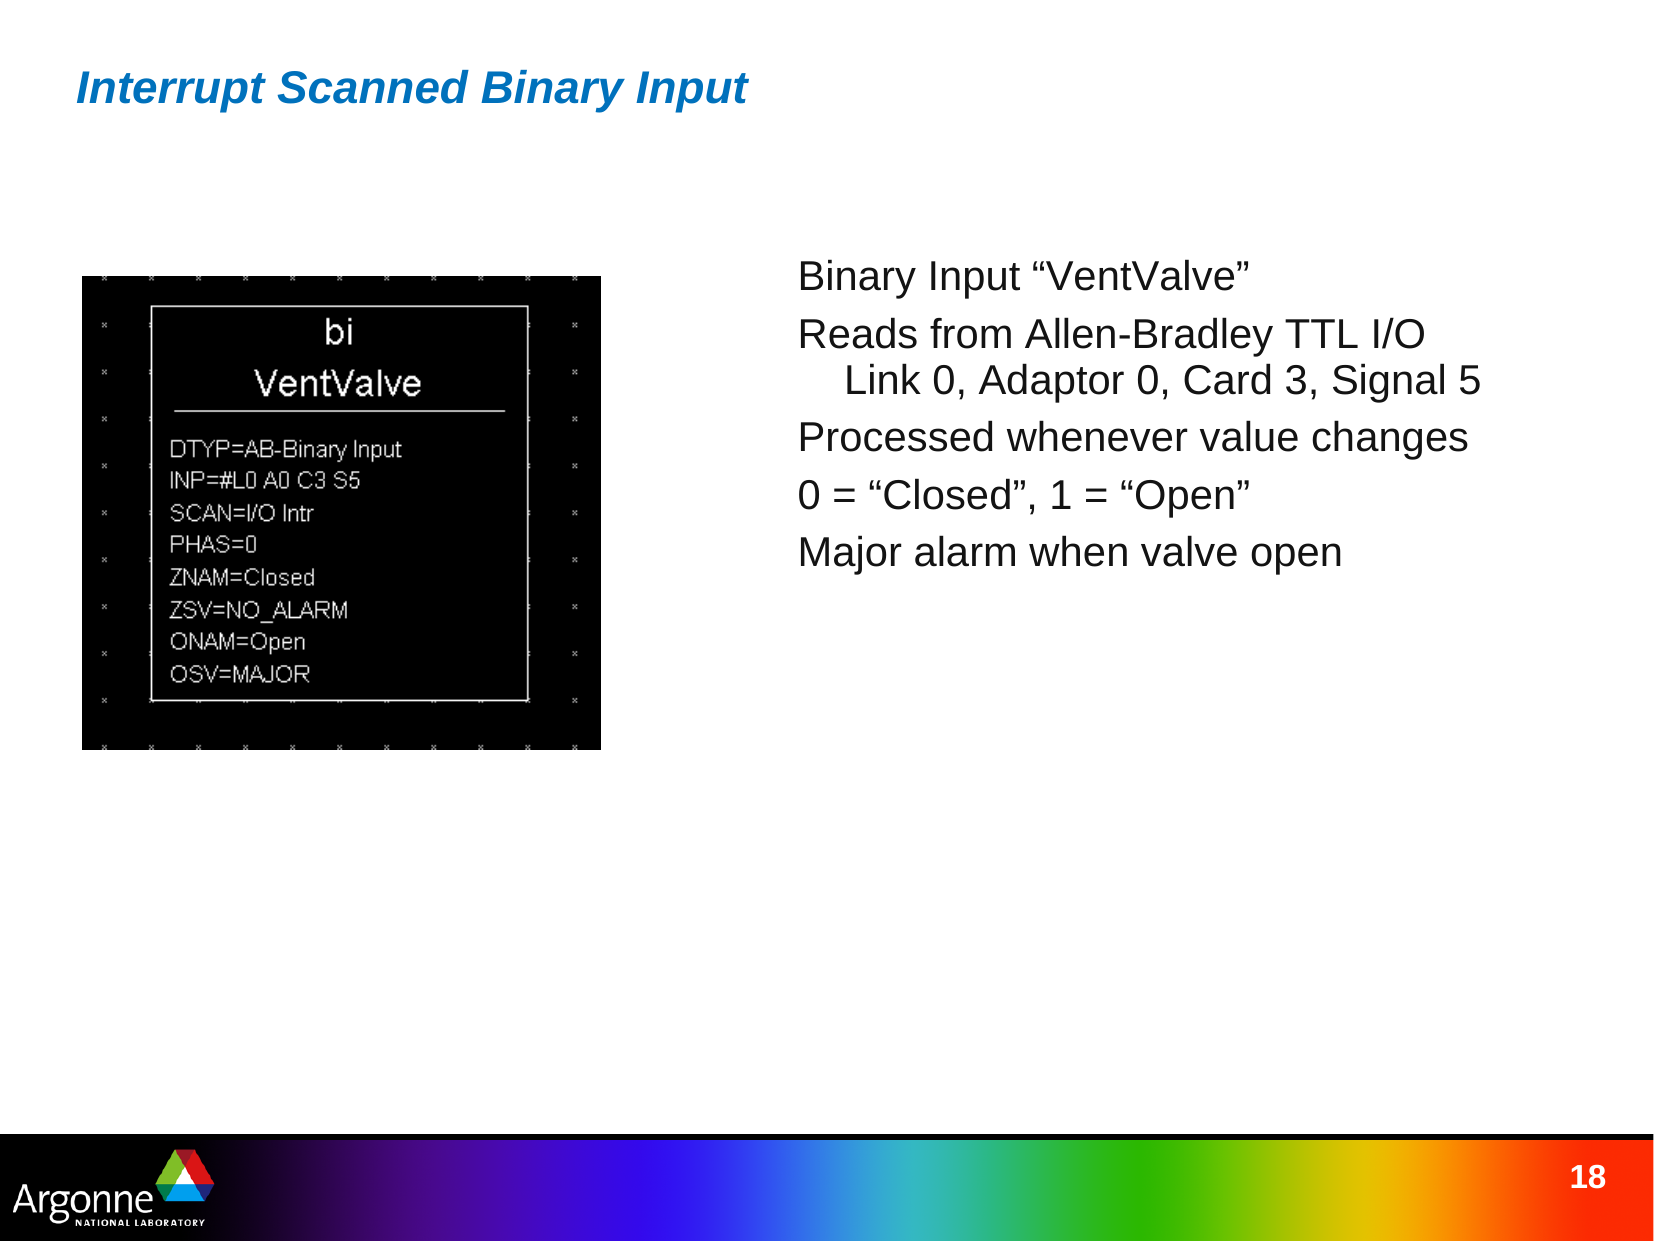

# Interrupt Scanned Binary Input
Binary Input “VentValve”
Reads from Allen-Bradley TTL I/O Link 0, Adaptor 0, Card 3, Signal 5
Processed whenever value changes
0 = “Closed”, 1 = “Open”
Major alarm when valve open
18